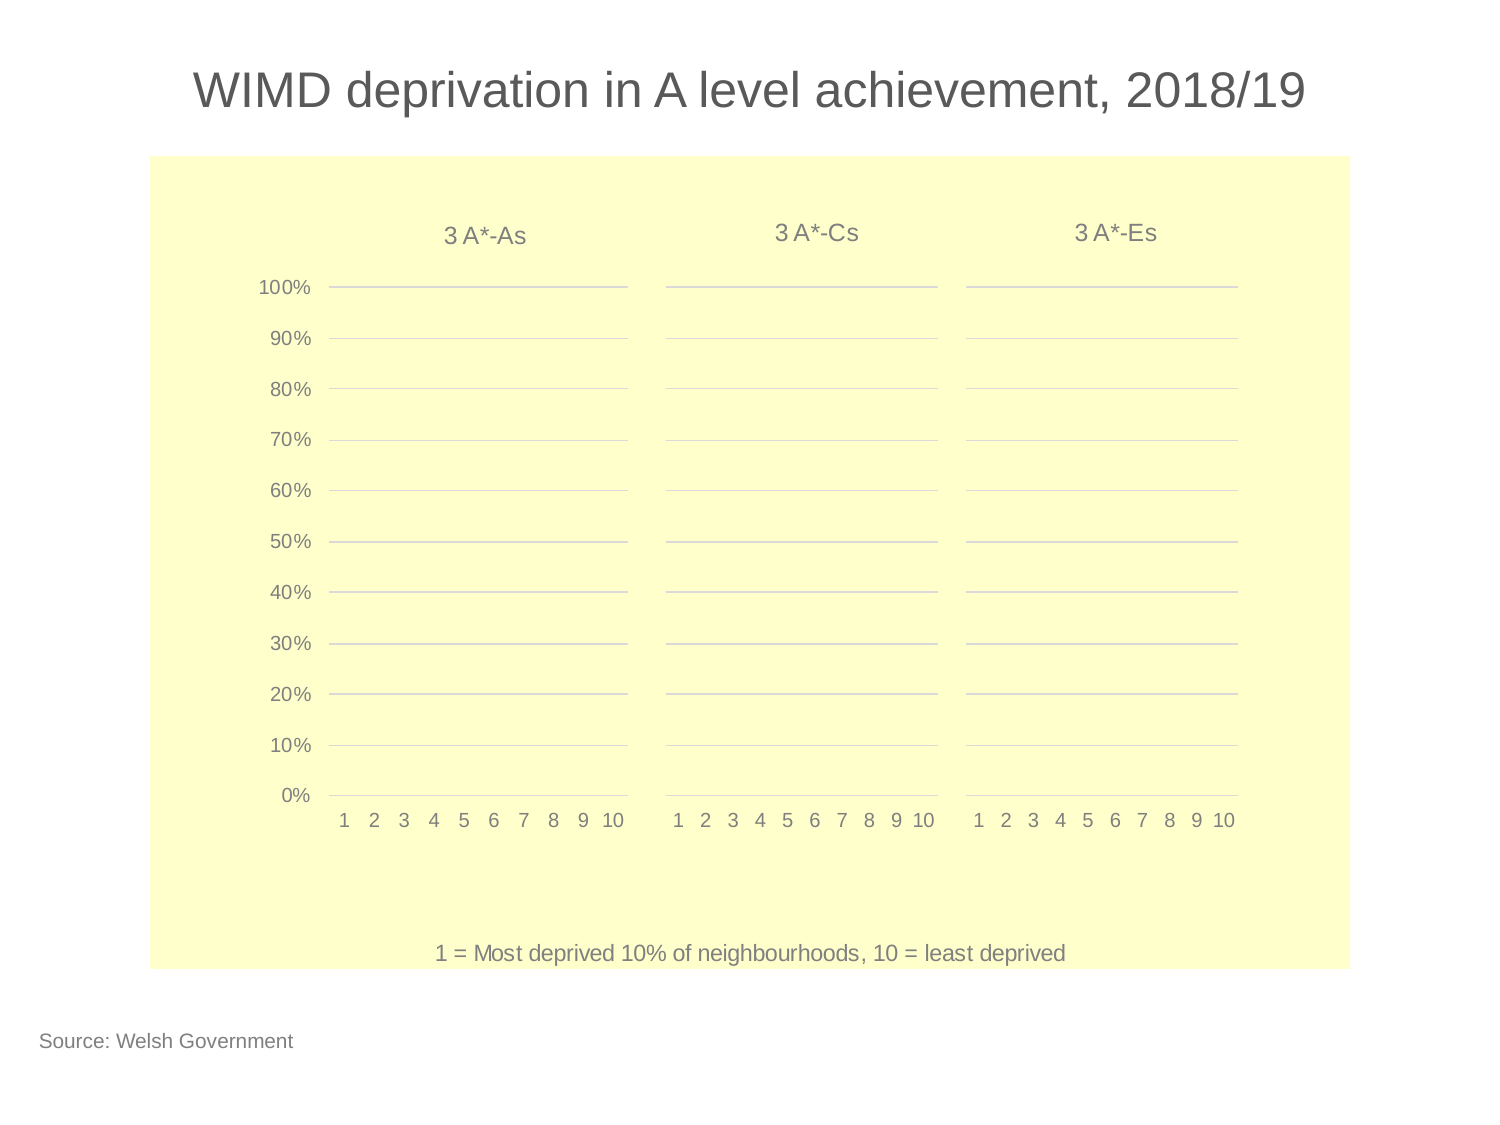

# WIMD deprivation in A level achievement, 2018/19
Source: Welsh Government